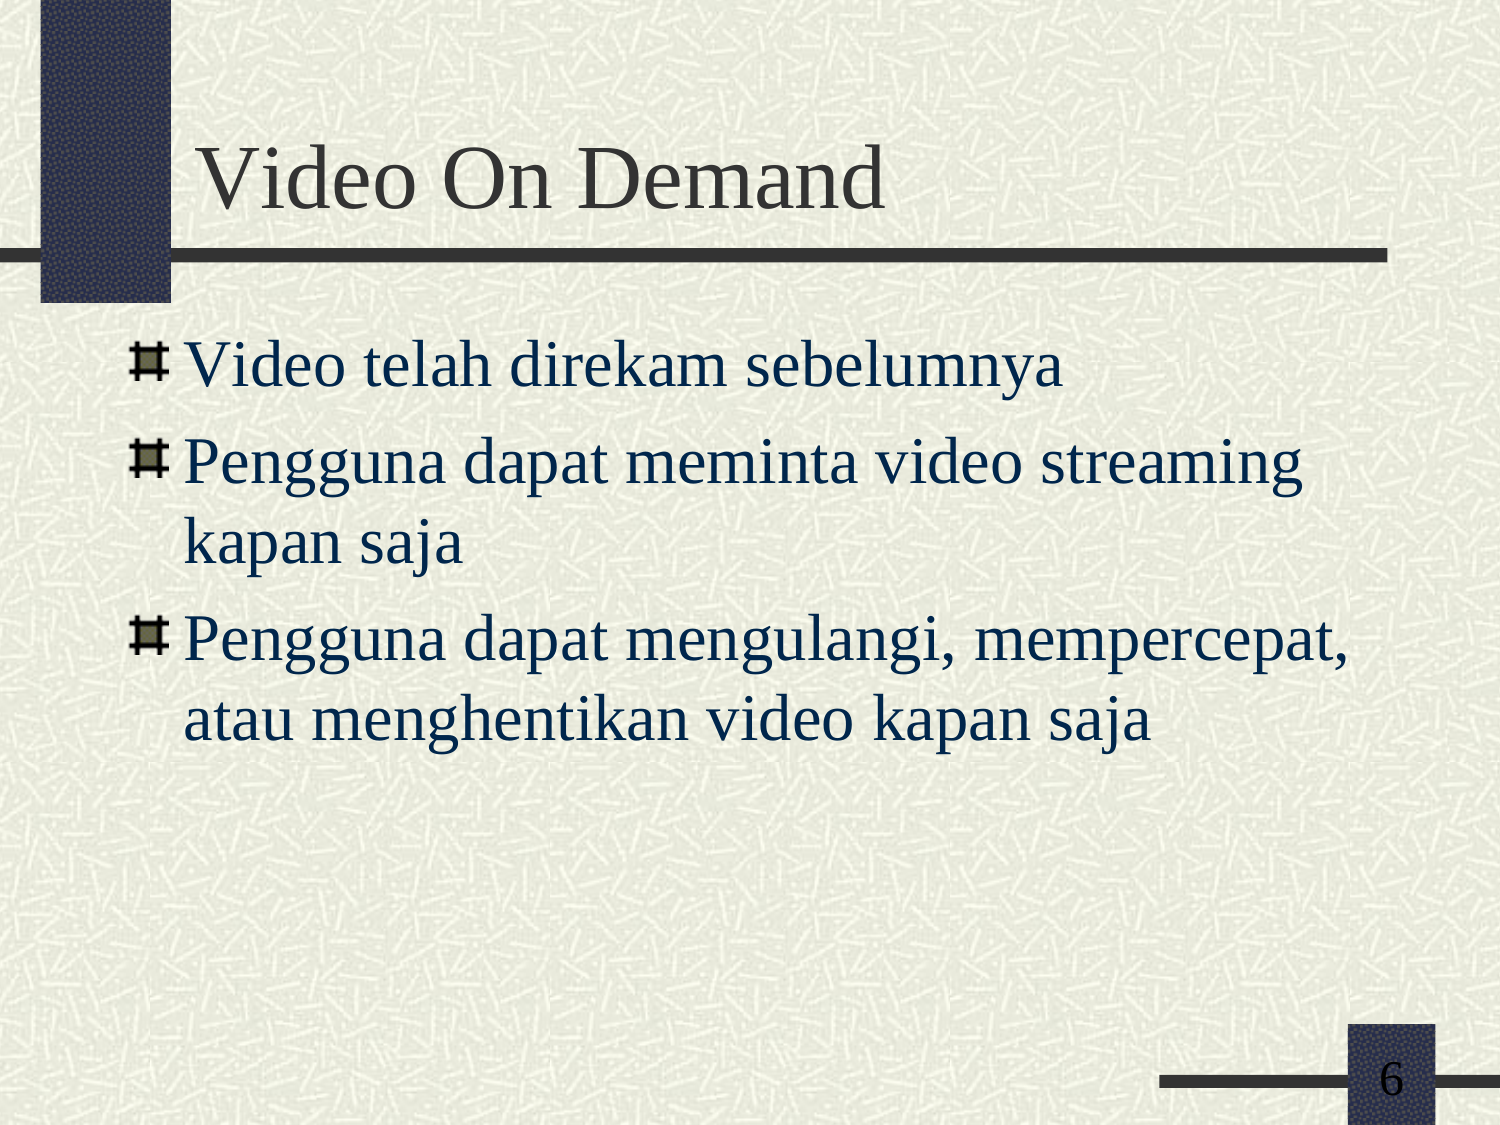

# Video On Demand
Video telah direkam sebelumnya
Pengguna dapat meminta video streaming kapan saja
Pengguna dapat mengulangi, mempercepat, atau menghentikan video kapan saja
6